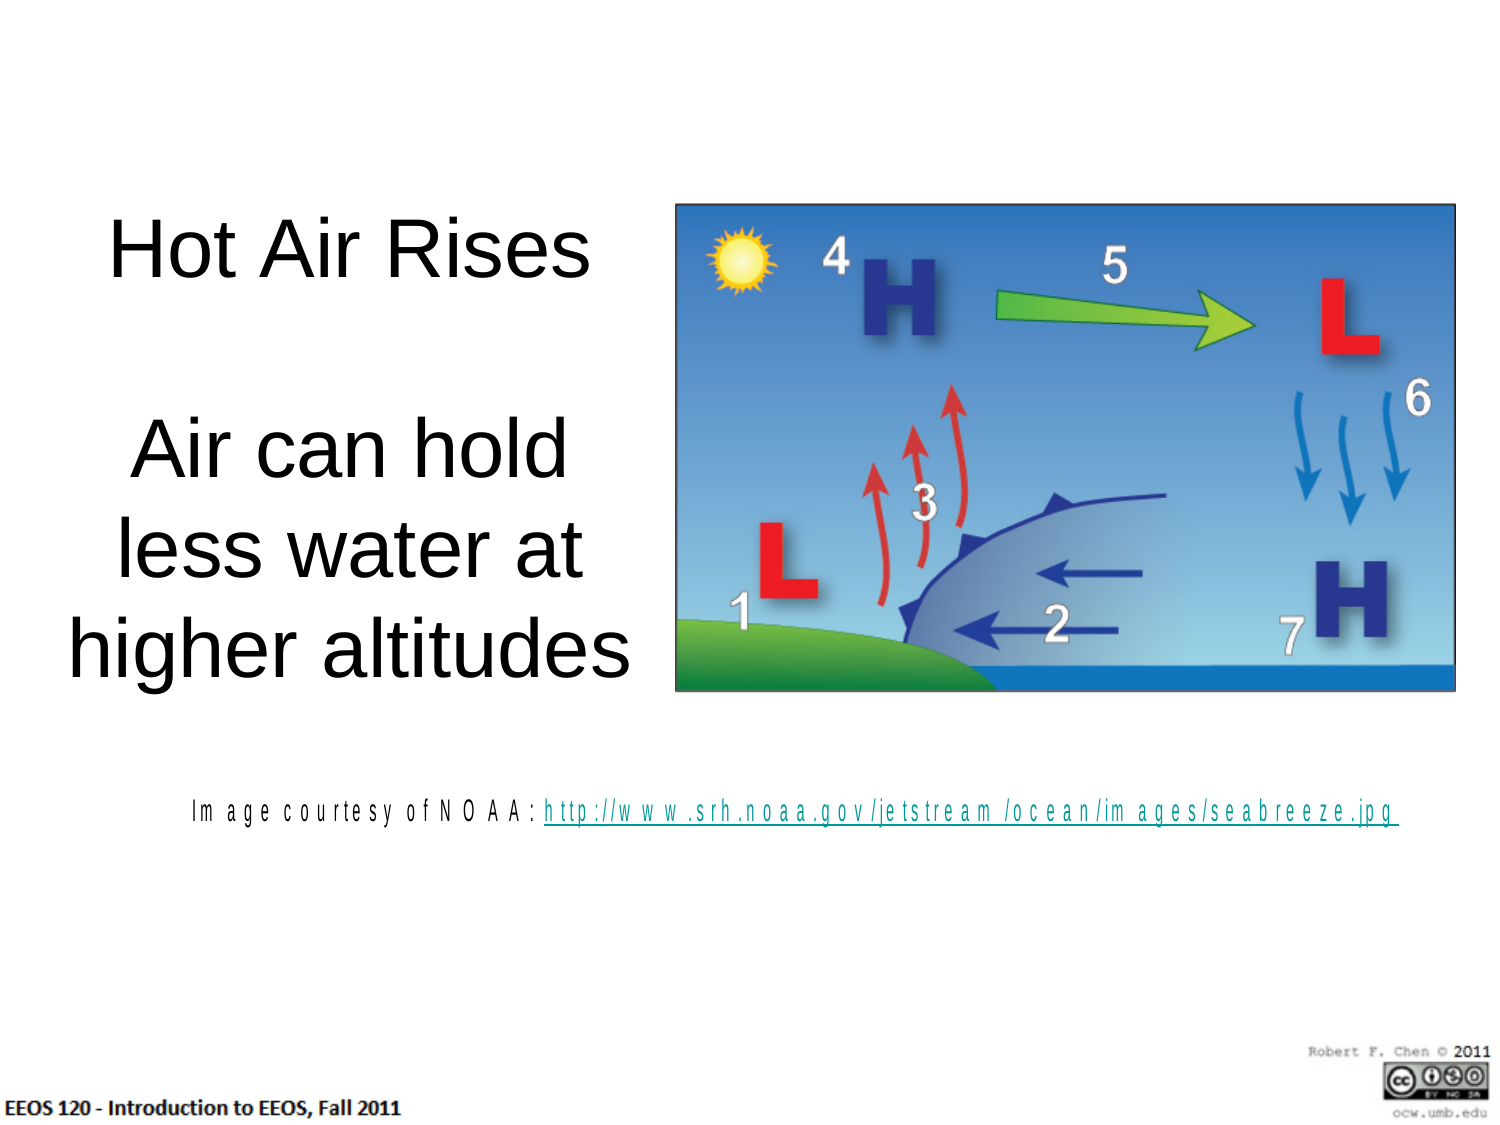

# Hot Air Rises Air can hold less water at higher altitudes